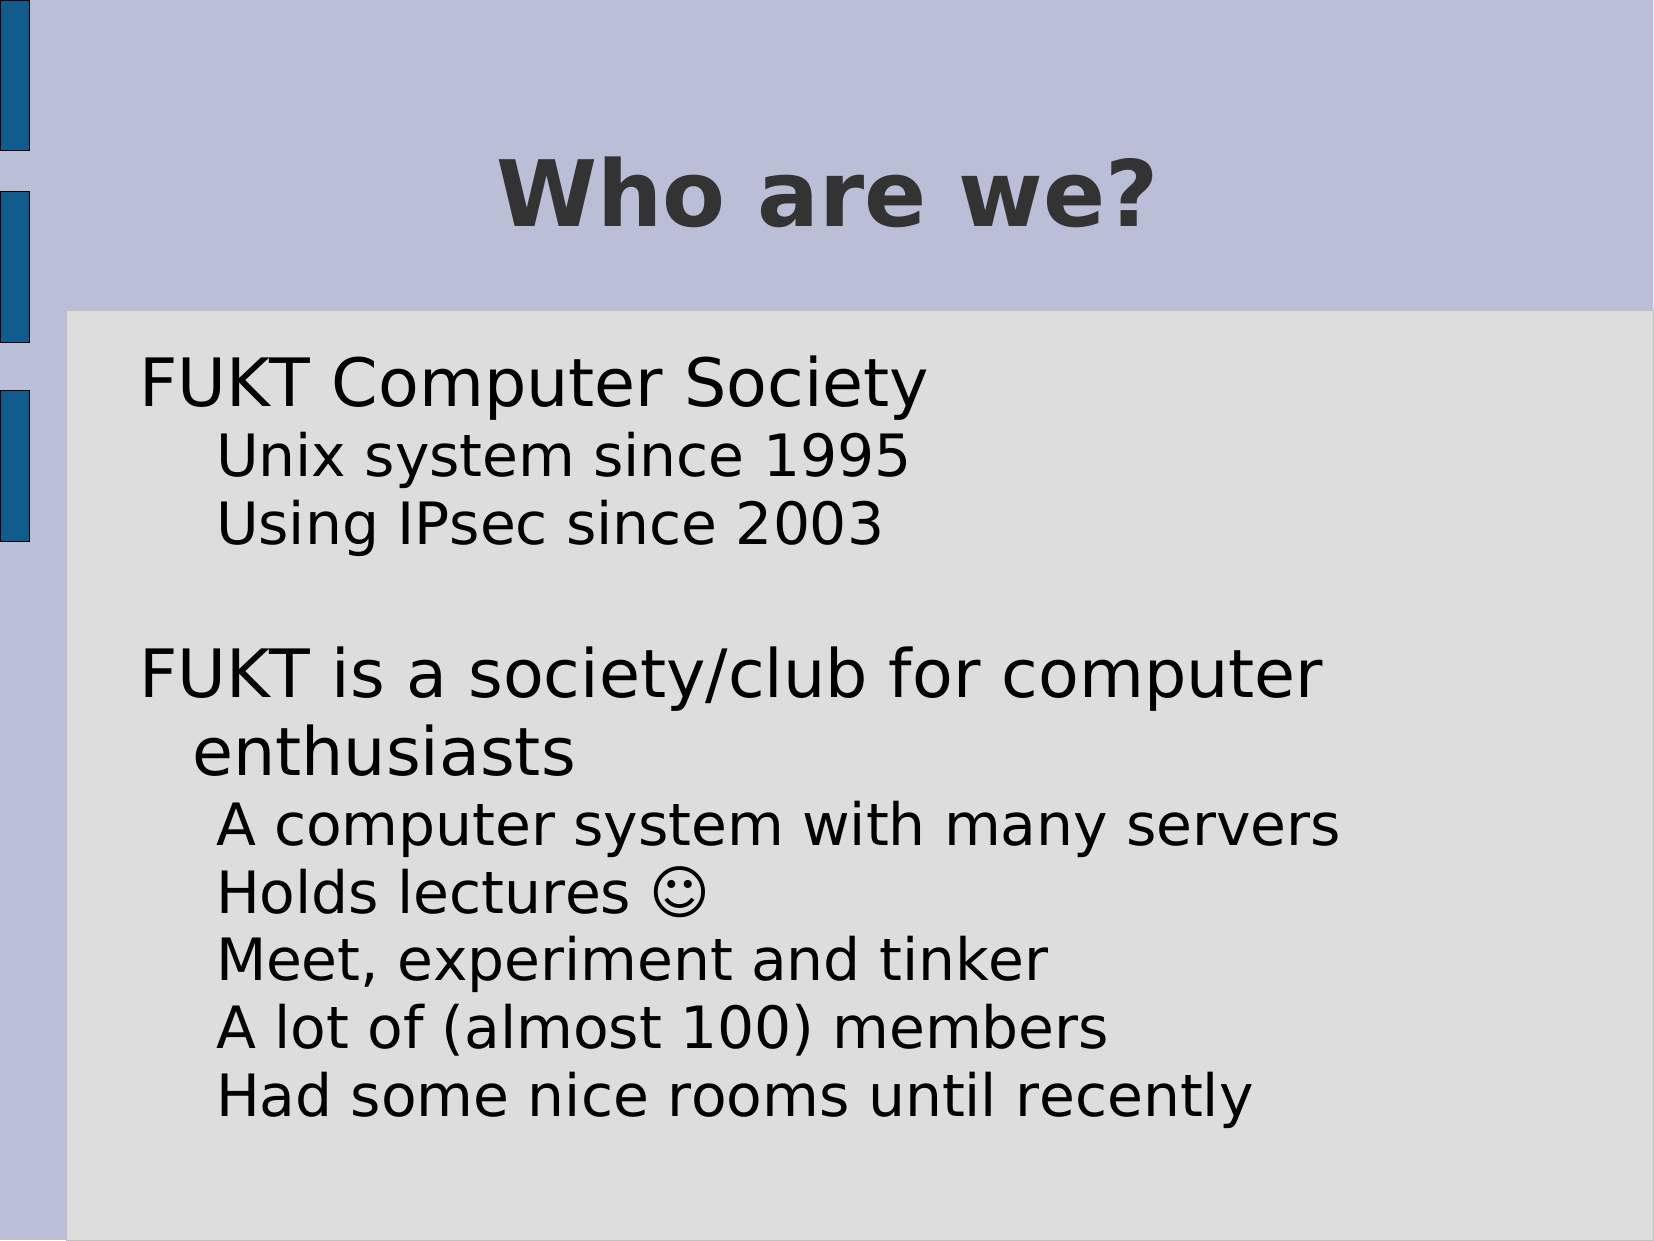

# Who are we?
FUKT Computer Society
Unix system since 1995
Using IPsec since 2003
FUKT is a society/club for computer enthusiasts
A computer system with many servers
Holds lectures ☺
Meet, experiment and tinker
A lot of (almost 100) members
Had some nice rooms until recently